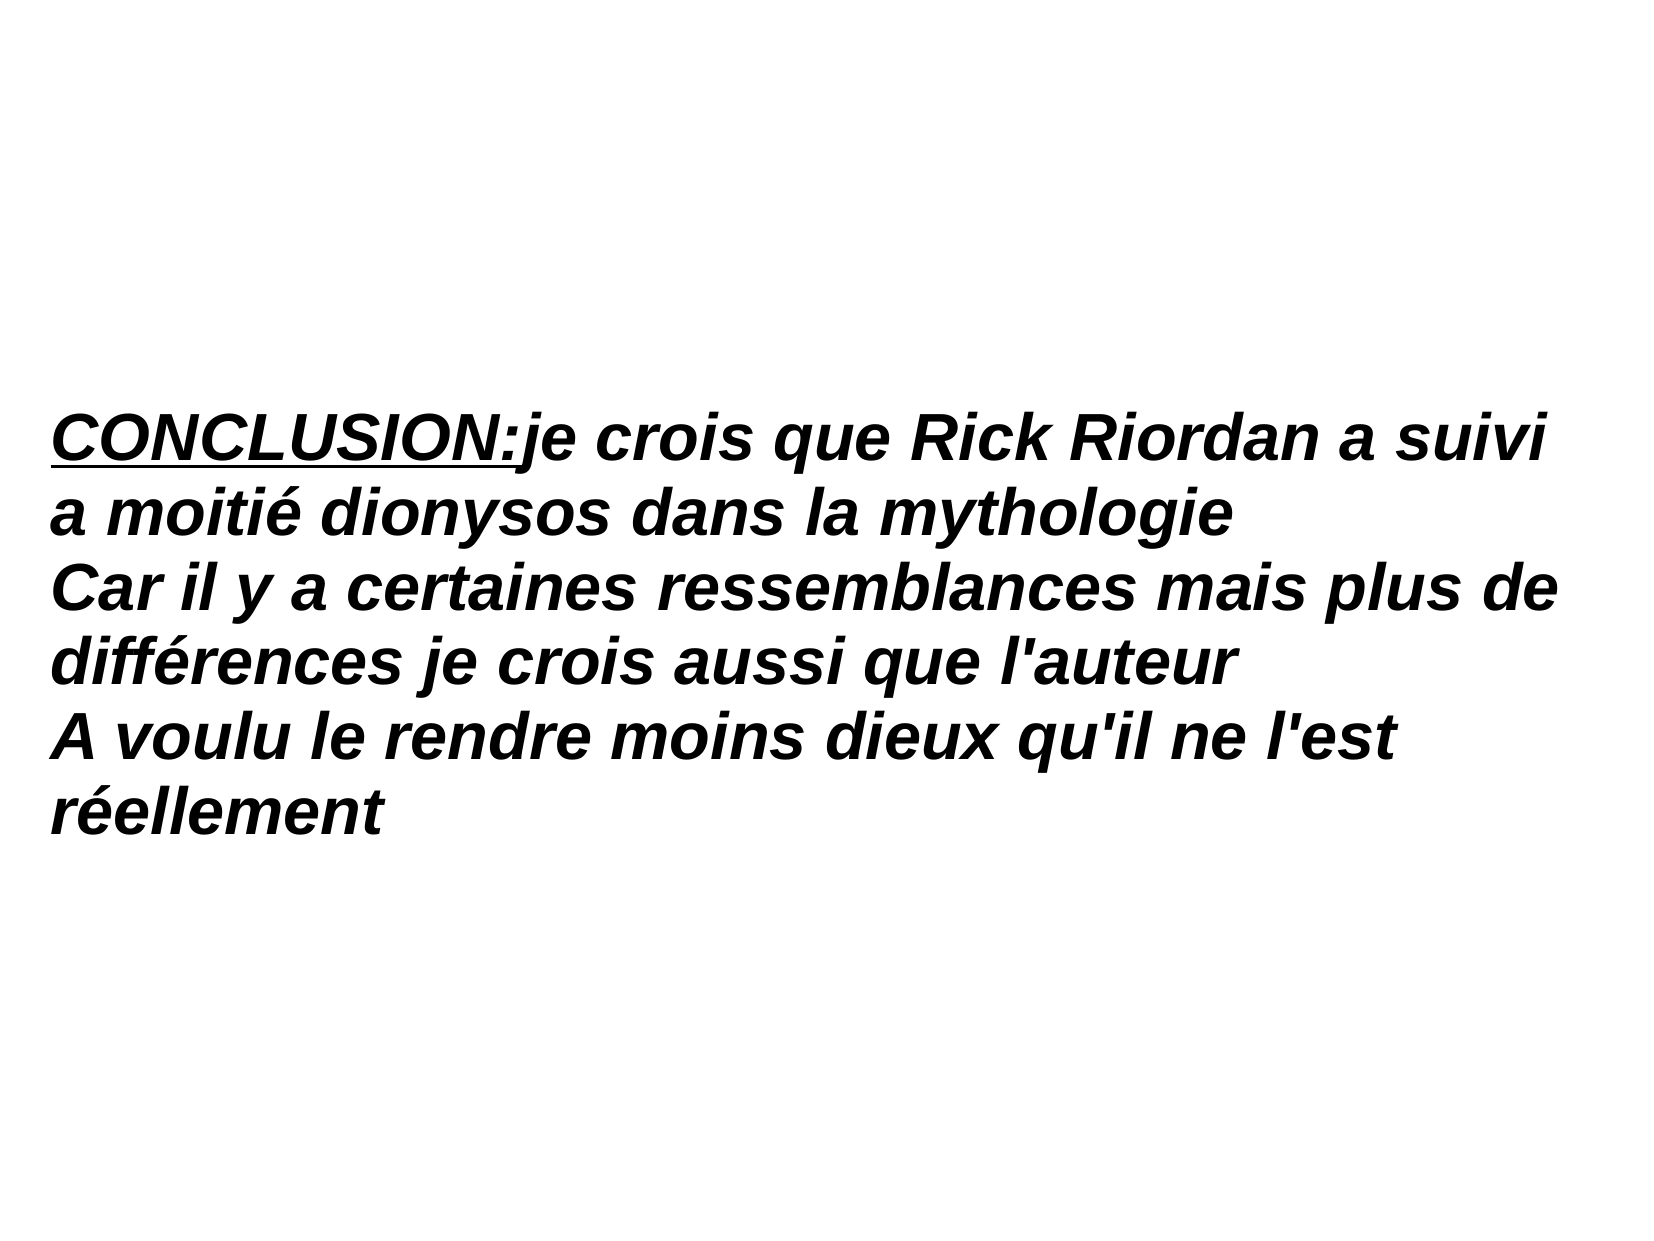

CONCLUSION:je crois que Rick Riordan a suivi a moitié dionysos dans la mythologie
Car il y a certaines ressemblances mais plus de différences je crois aussi que l'auteur
A voulu le rendre moins dieux qu'il ne l'est réellement